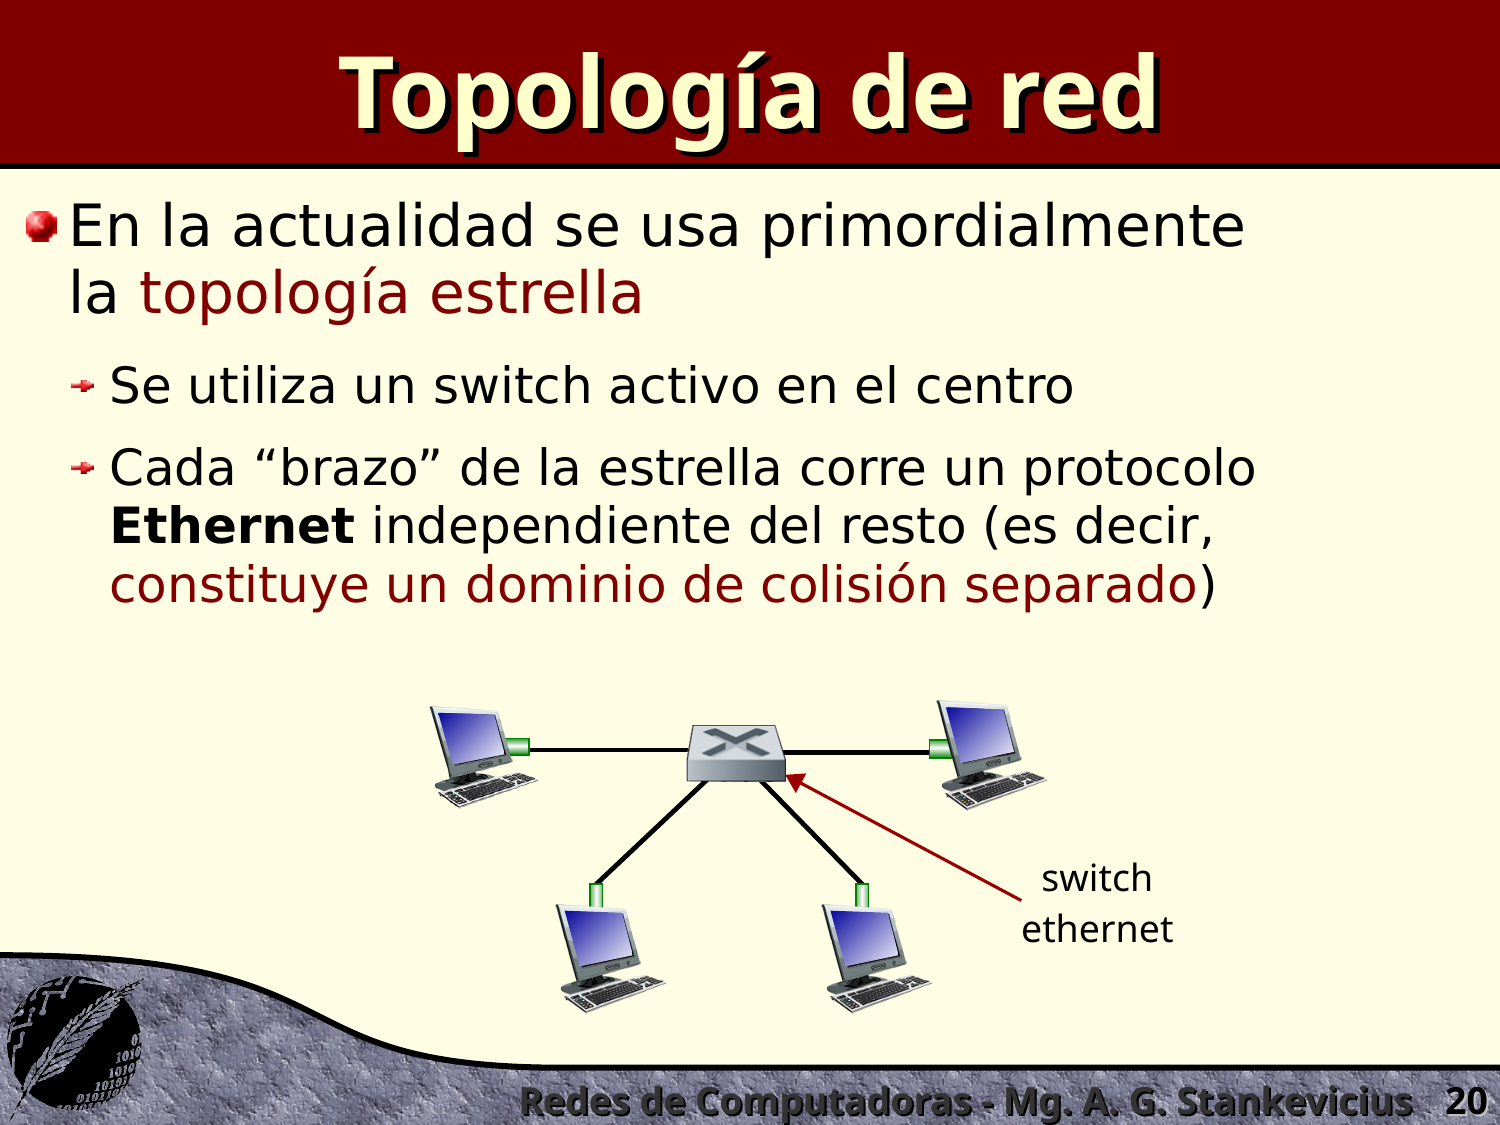

# Topología de red
En la actualidad se usa primordialmente
la topología estrella
Se utiliza un switch activo en el centro
Cada “brazo” de la estrella corre un protocolo Ethernet independiente del resto (es decir,
constituye un dominio de colisión separado)
switch
ethernet
20